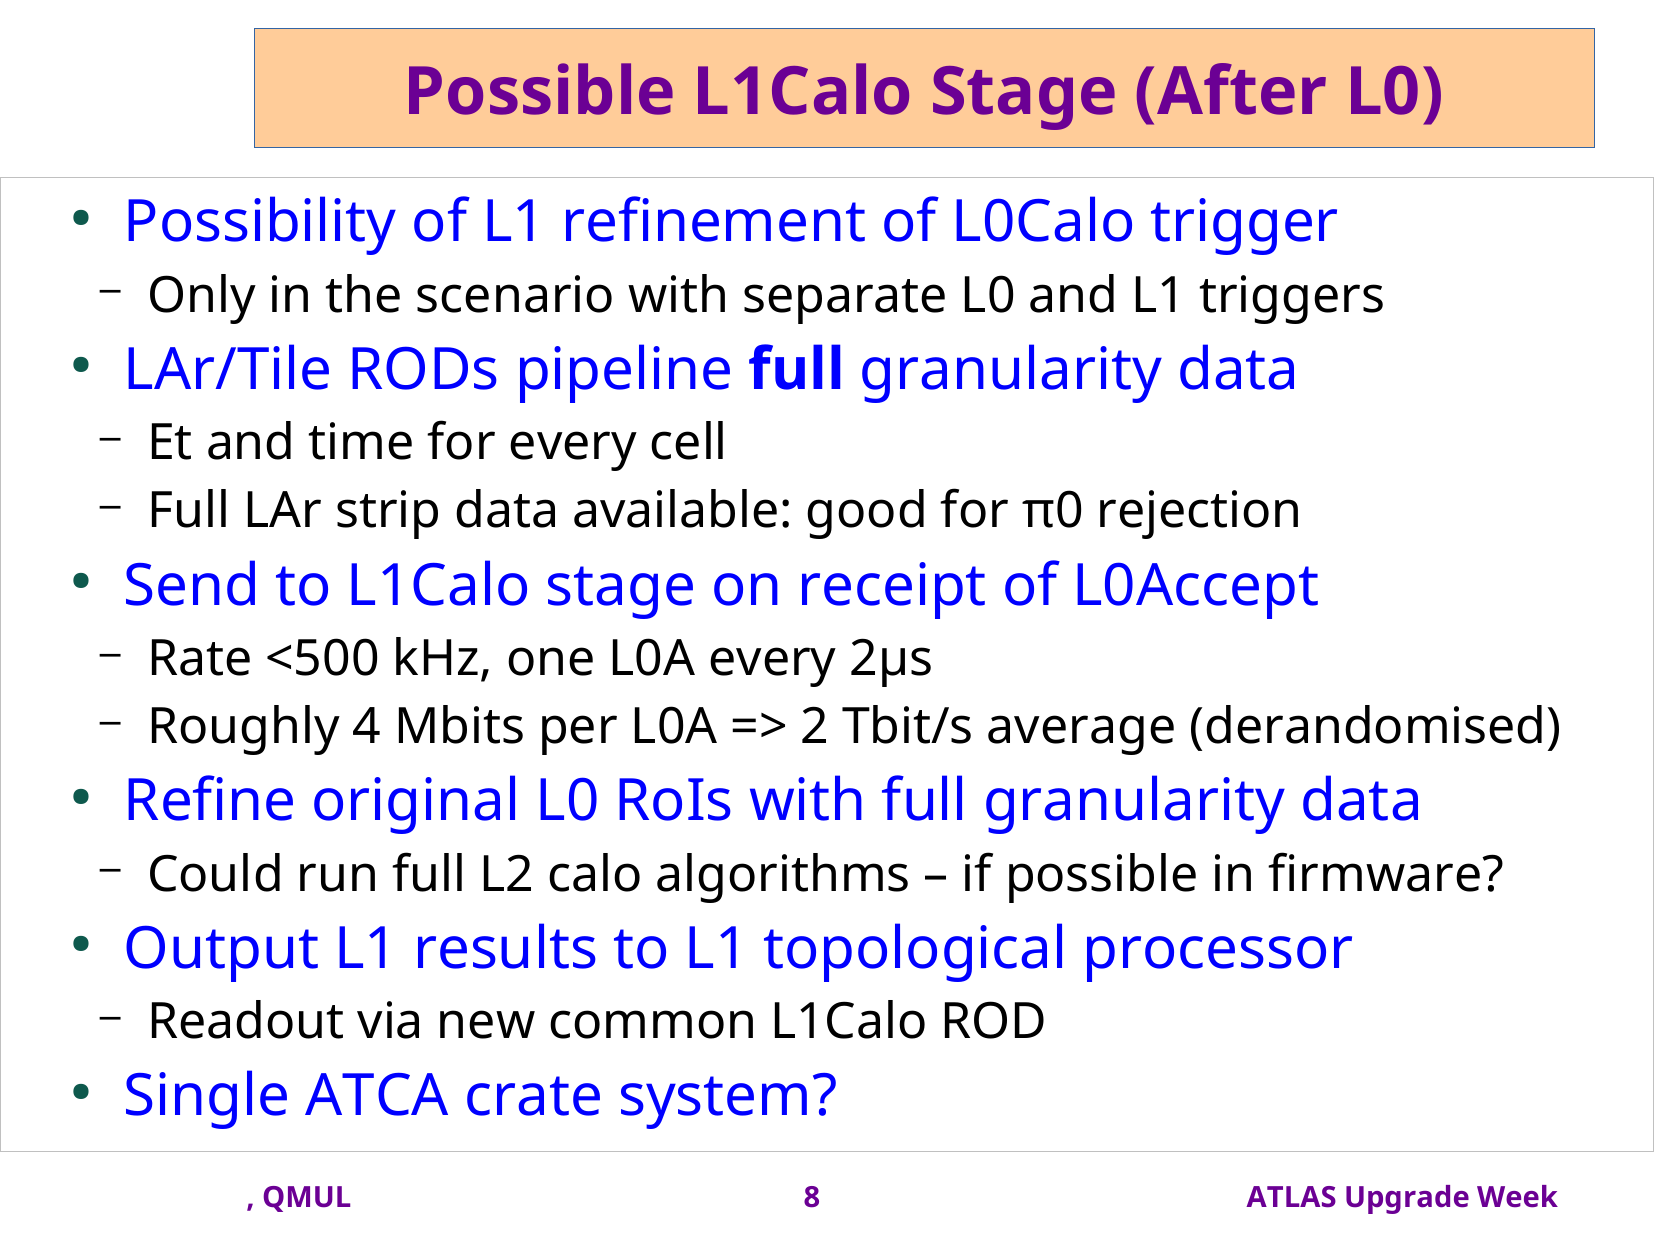

# Possible L1Calo Stage (After L0)
Possibility of L1 refinement of L0Calo trigger
Only in the scenario with separate L0 and L1 triggers
LAr/Tile RODs pipeline full granularity data
Et and time for every cell
Full LAr strip data available: good for π0 rejection
Send to L1Calo stage on receipt of L0Accept
Rate <500 kHz, one L0A every 2µs
Roughly 4 Mbits per L0A => 2 Tbit/s average (derandomised)
Refine original L0 RoIs with full granularity data
Could run full L2 calo algorithms – if possible in firmware?
Output L1 results to L1 topological processor
Readout via new common L1Calo ROD
Single ATCA crate system?